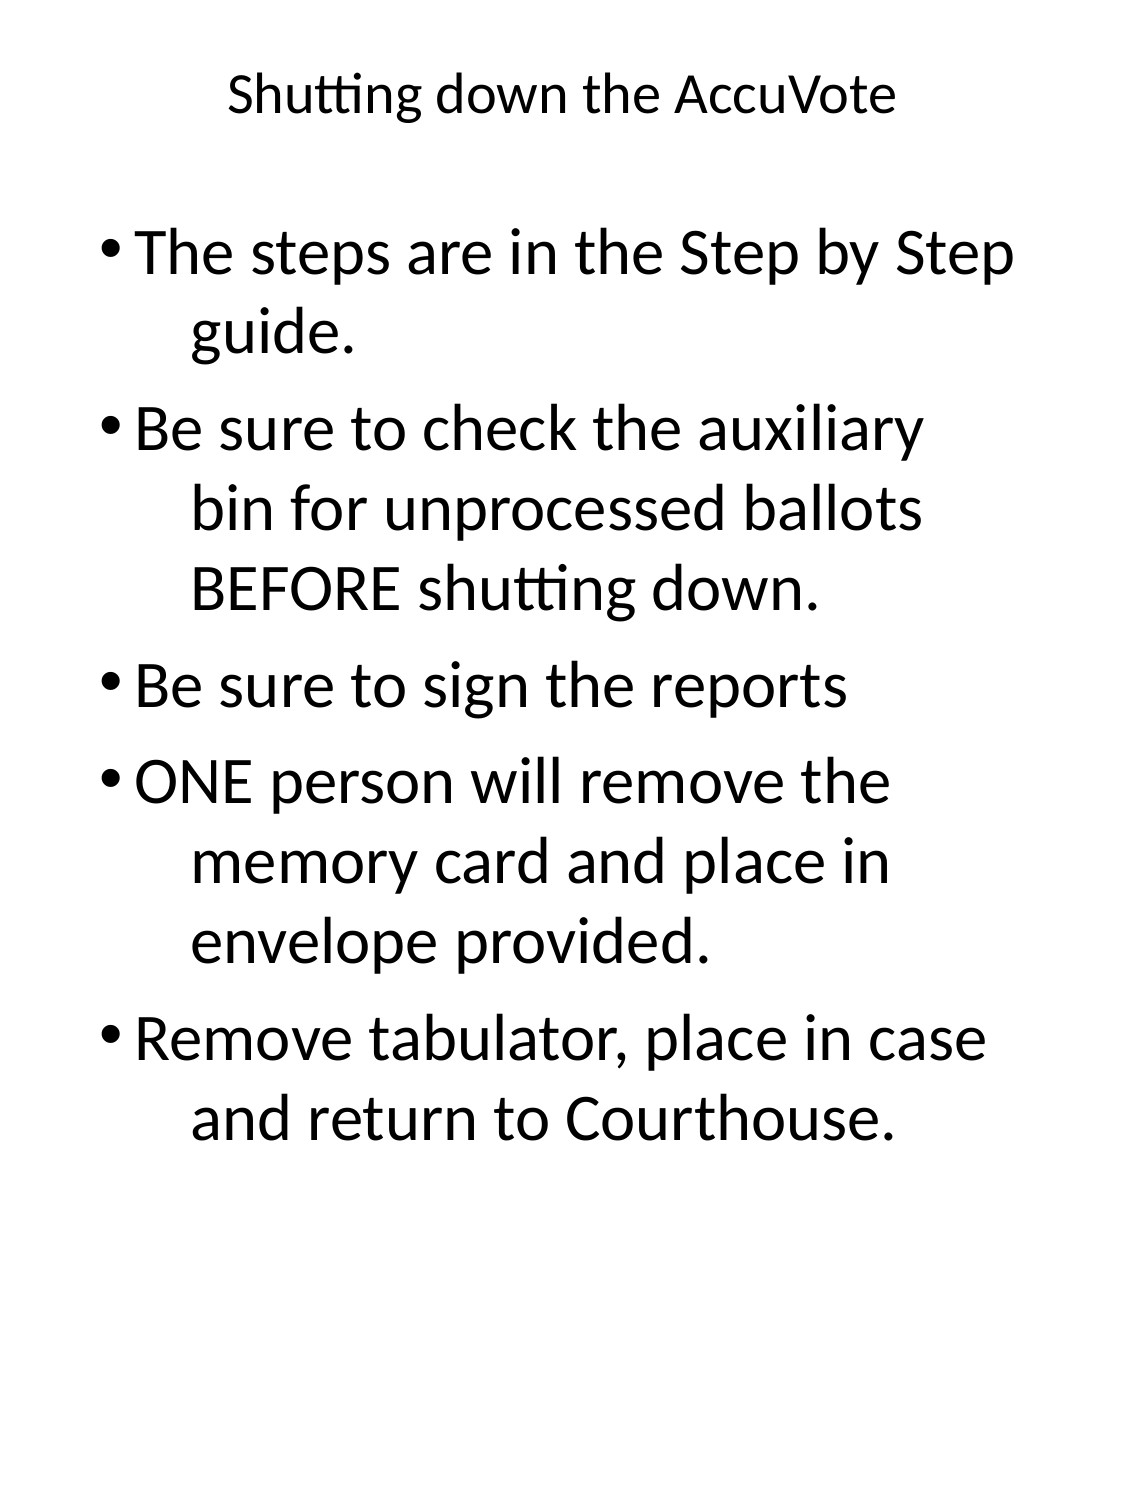

Shutting down the AccuVote
The steps are in the Step by Step guide.
Be sure to check the auxiliary bin for unprocessed ballots BEFORE shutting down.
Be sure to sign the reports
ONE person will remove the memory card and place in envelope provided.
Remove tabulator, place in case and return to Courthouse.